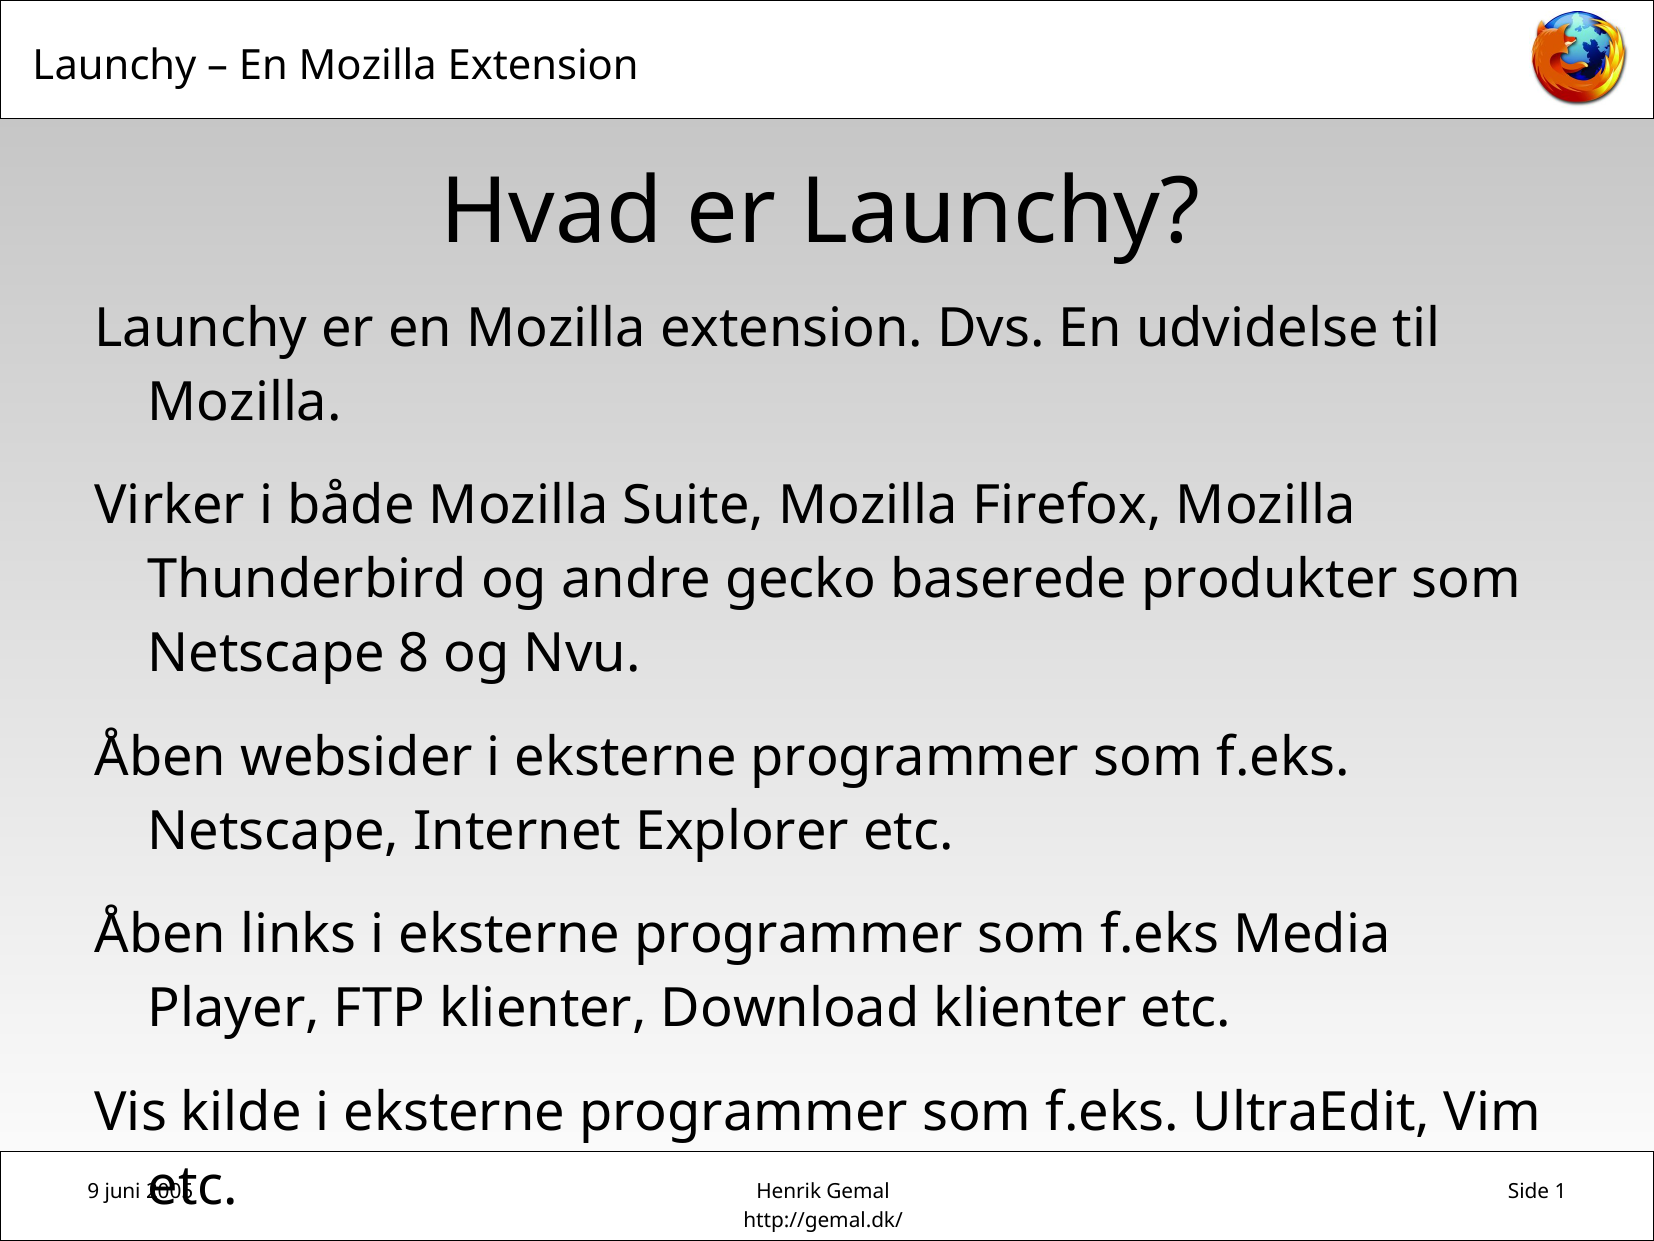

Hvad er Launchy?
# Launchy er en Mozilla extension. Dvs. En udvidelse til Mozilla.
Virker i både Mozilla Suite, Mozilla Firefox, Mozilla Thunderbird og andre gecko baserede produkter som Netscape 8 og Nvu.
Åben websider i eksterne programmer som f.eks. Netscape, Internet Explorer etc.
Åben links i eksterne programmer som f.eks Media Player, FTP klienter, Download klienter etc.
Vis kilde i eksterne programmer som f.eks. UltraEdit, Vim etc.
9 juni 2005
1